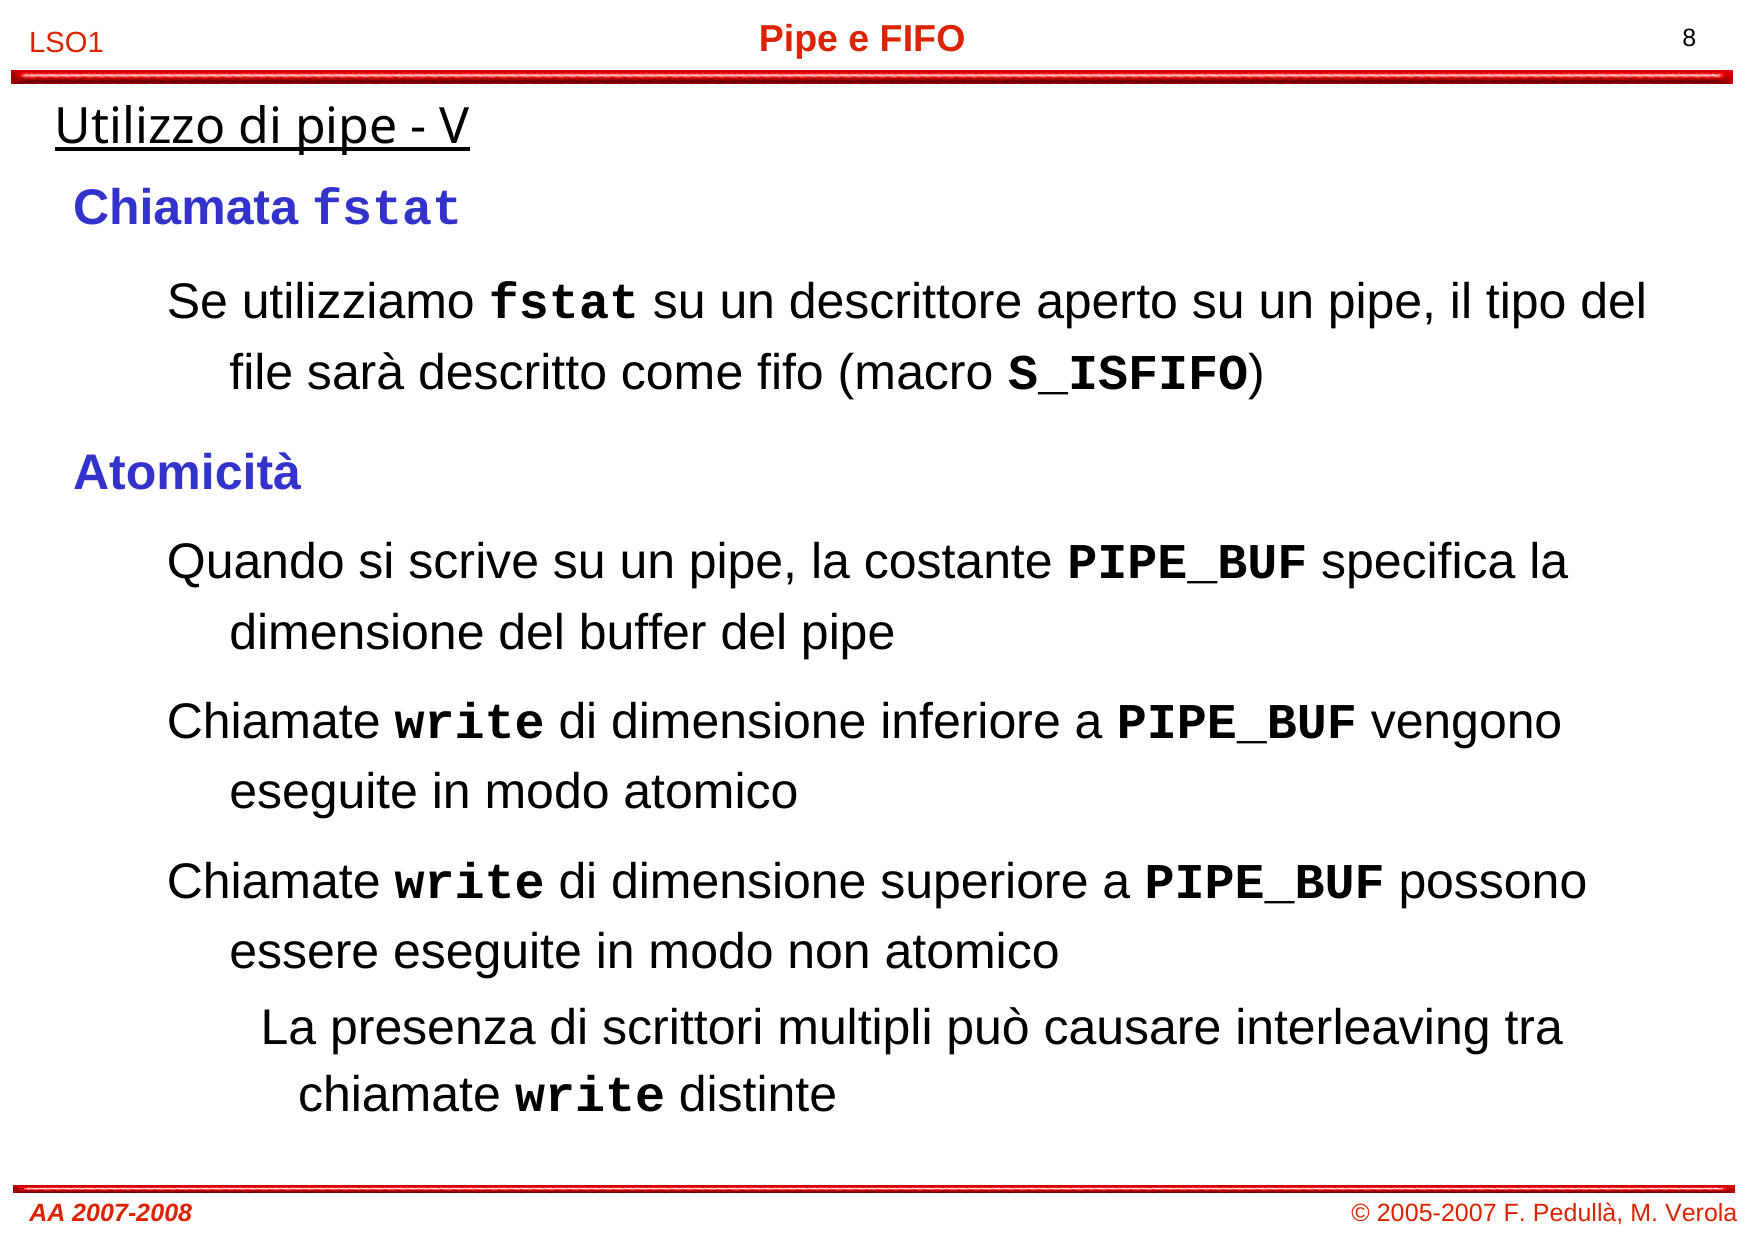

# Utilizzo di pipe - V
Chiamata fstat
Se utilizziamo fstat su un descrittore aperto su un pipe, il tipo del file sarà descritto come fifo (macro S_ISFIFO)
Atomicità
Quando si scrive su un pipe, la costante PIPE_BUF specifica la dimensione del buffer del pipe
Chiamate write di dimensione inferiore a PIPE_BUF vengono eseguite in modo atomico
Chiamate write di dimensione superiore a PIPE_BUF possono essere eseguite in modo non atomico
La presenza di scrittori multipli può causare interleaving tra chiamate write distinte